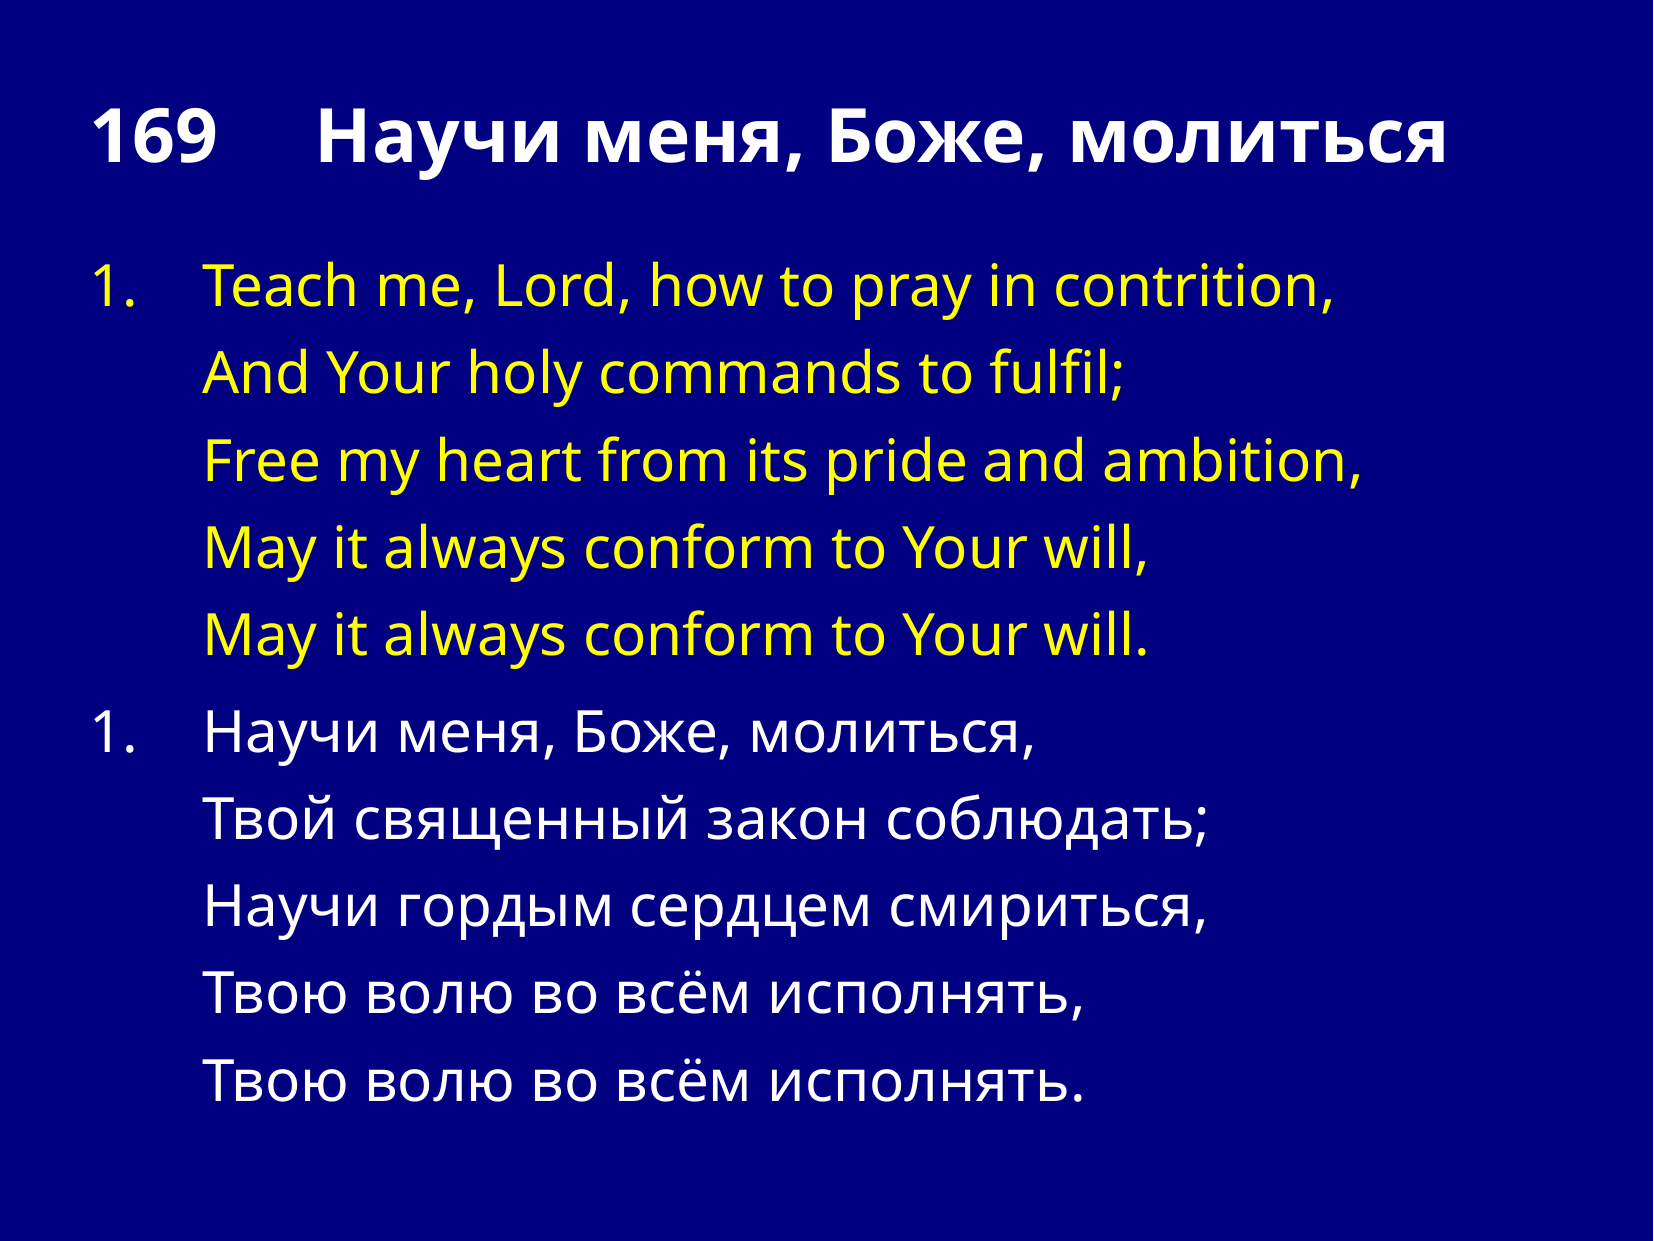

169	Научи меня, Боже, молиться
1.	Teach me, Lord, how to pray in contrition,
	And Your holy commands to fulfil;
	Free my heart from its pride and ambition,
	May it always conform to Your will,
	May it always conform to Your will.
1.	Научи меня, Боже, молиться,
	Твой священный закон соблюдать;
	Научи гордым сердцем смириться,
	Твою волю во всём исполнять,
	Твою волю во всём исполнять.